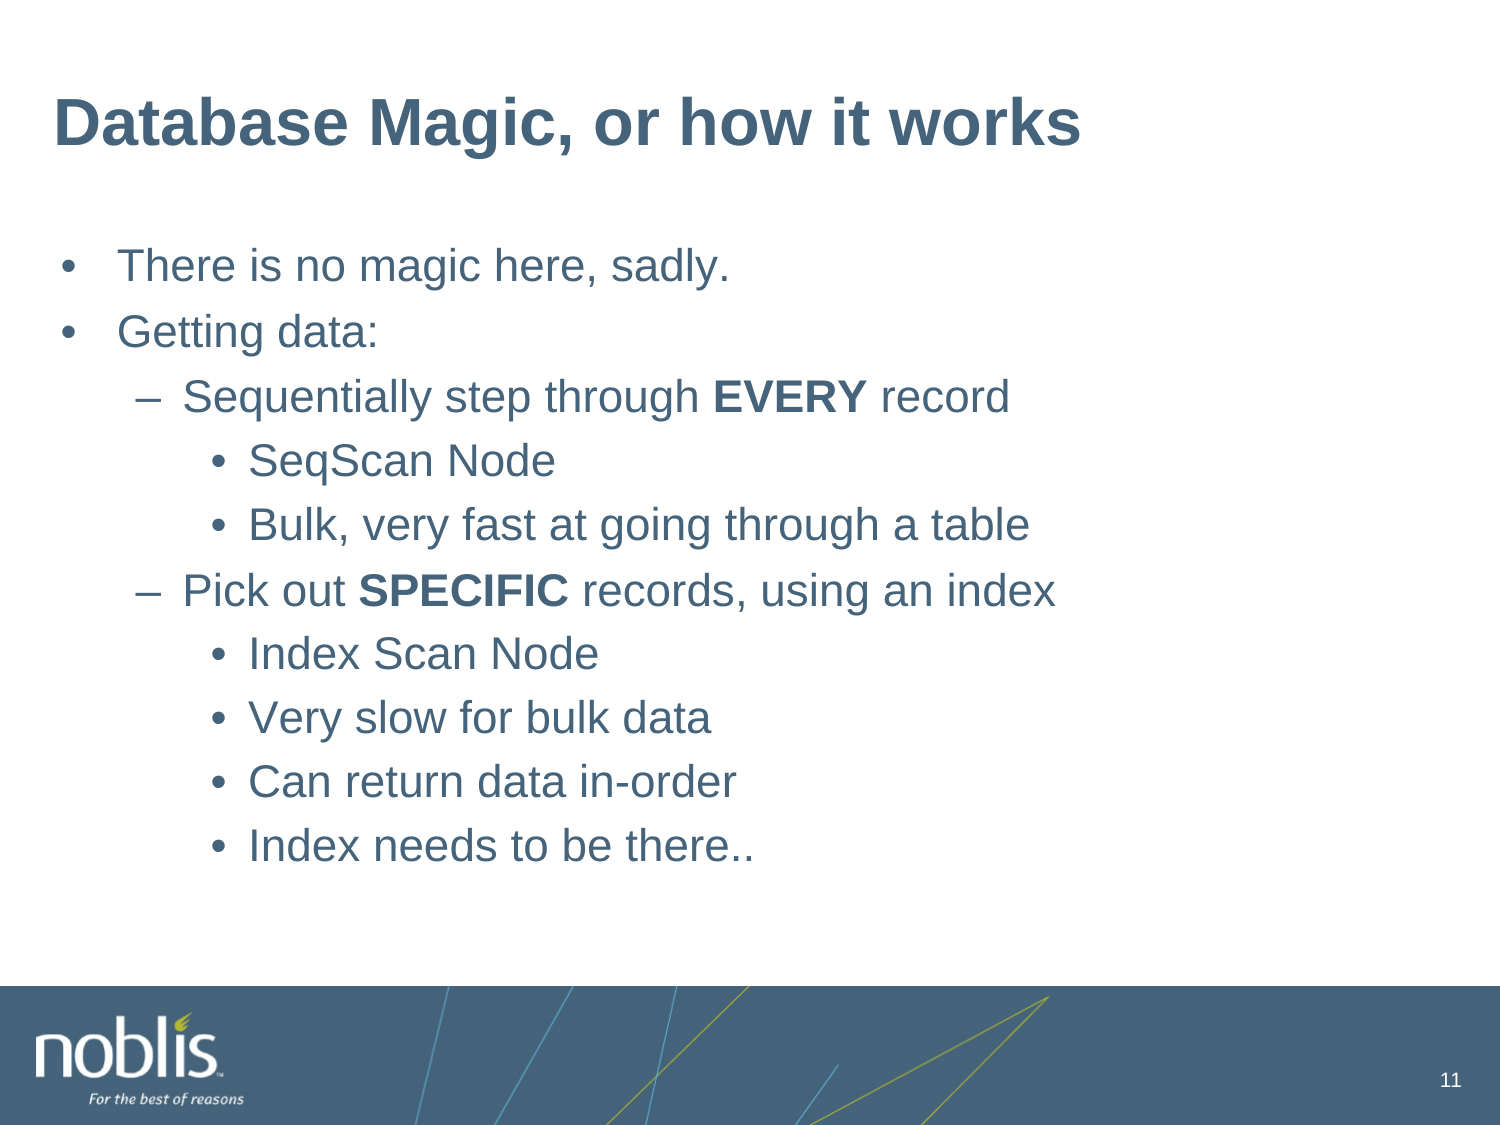

# Database Magic, or how it works
There is no magic here, sadly.
Getting data:
Sequentially step through EVERY record
SeqScan Node
Bulk, very fast at going through a table
Pick out SPECIFIC records, using an index
Index Scan Node
Very slow for bulk data
Can return data in-order
Index needs to be there..